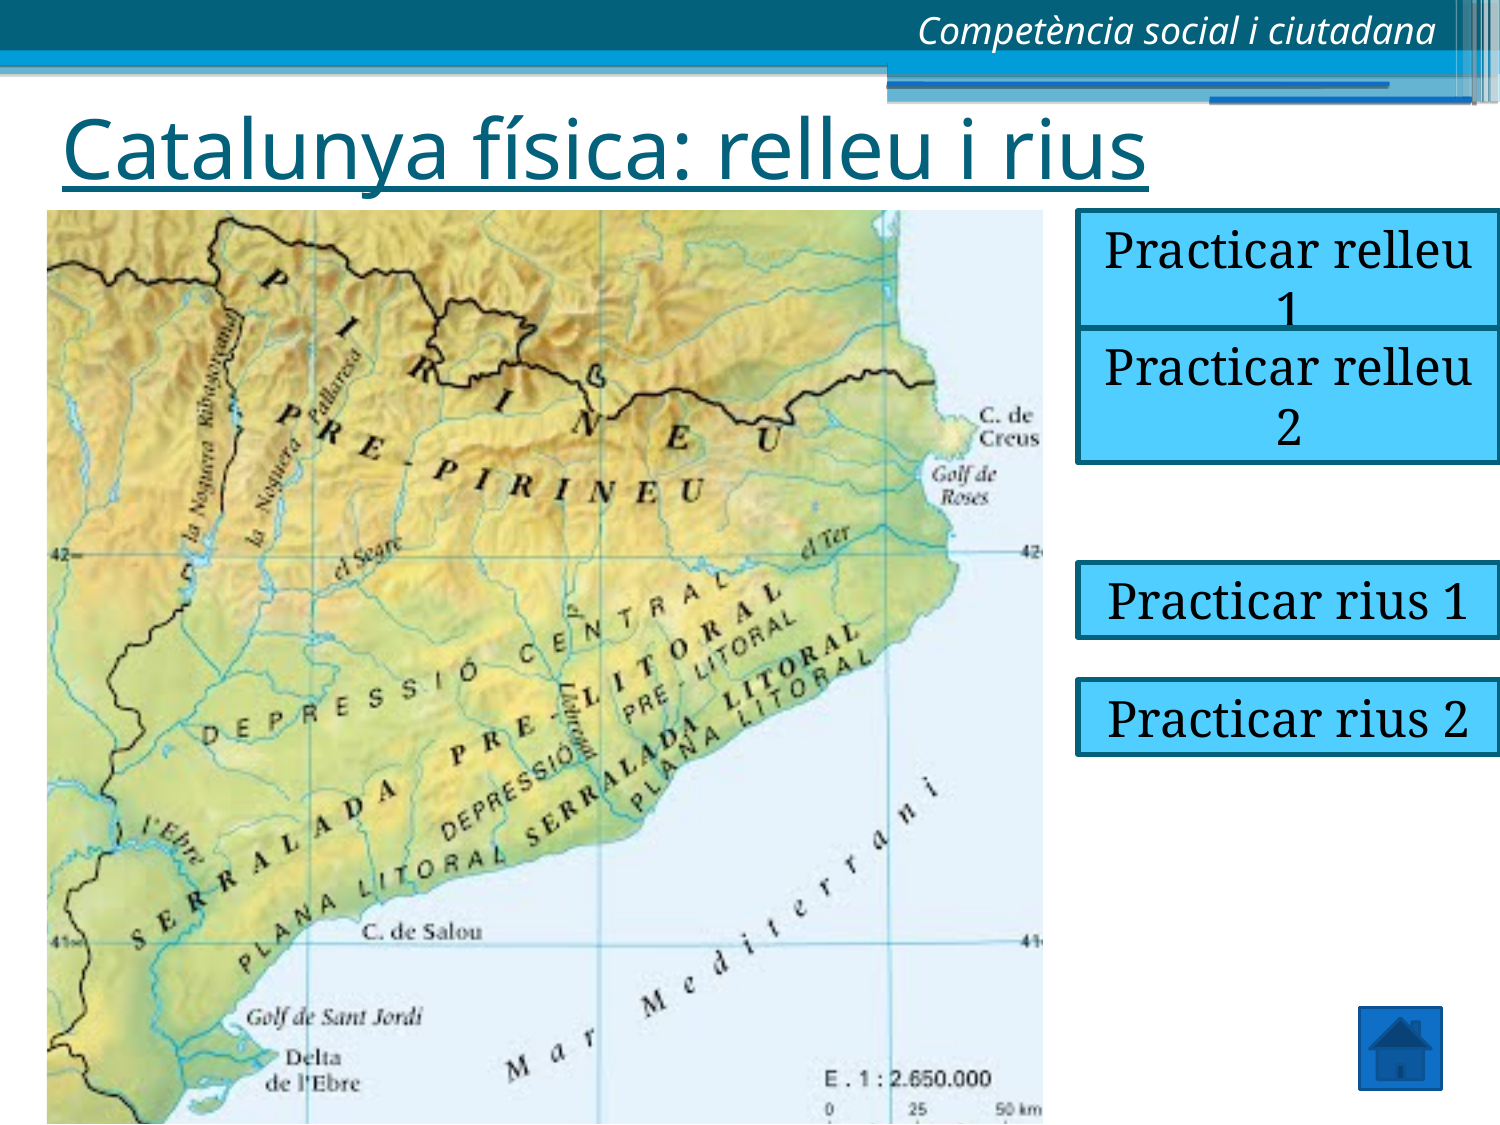

Competència social i ciutadana
# Catalunya física: relleu i rius
Practicar relleu 1
Practicar relleu 2
Practicar rius 1
Practicar rius 2